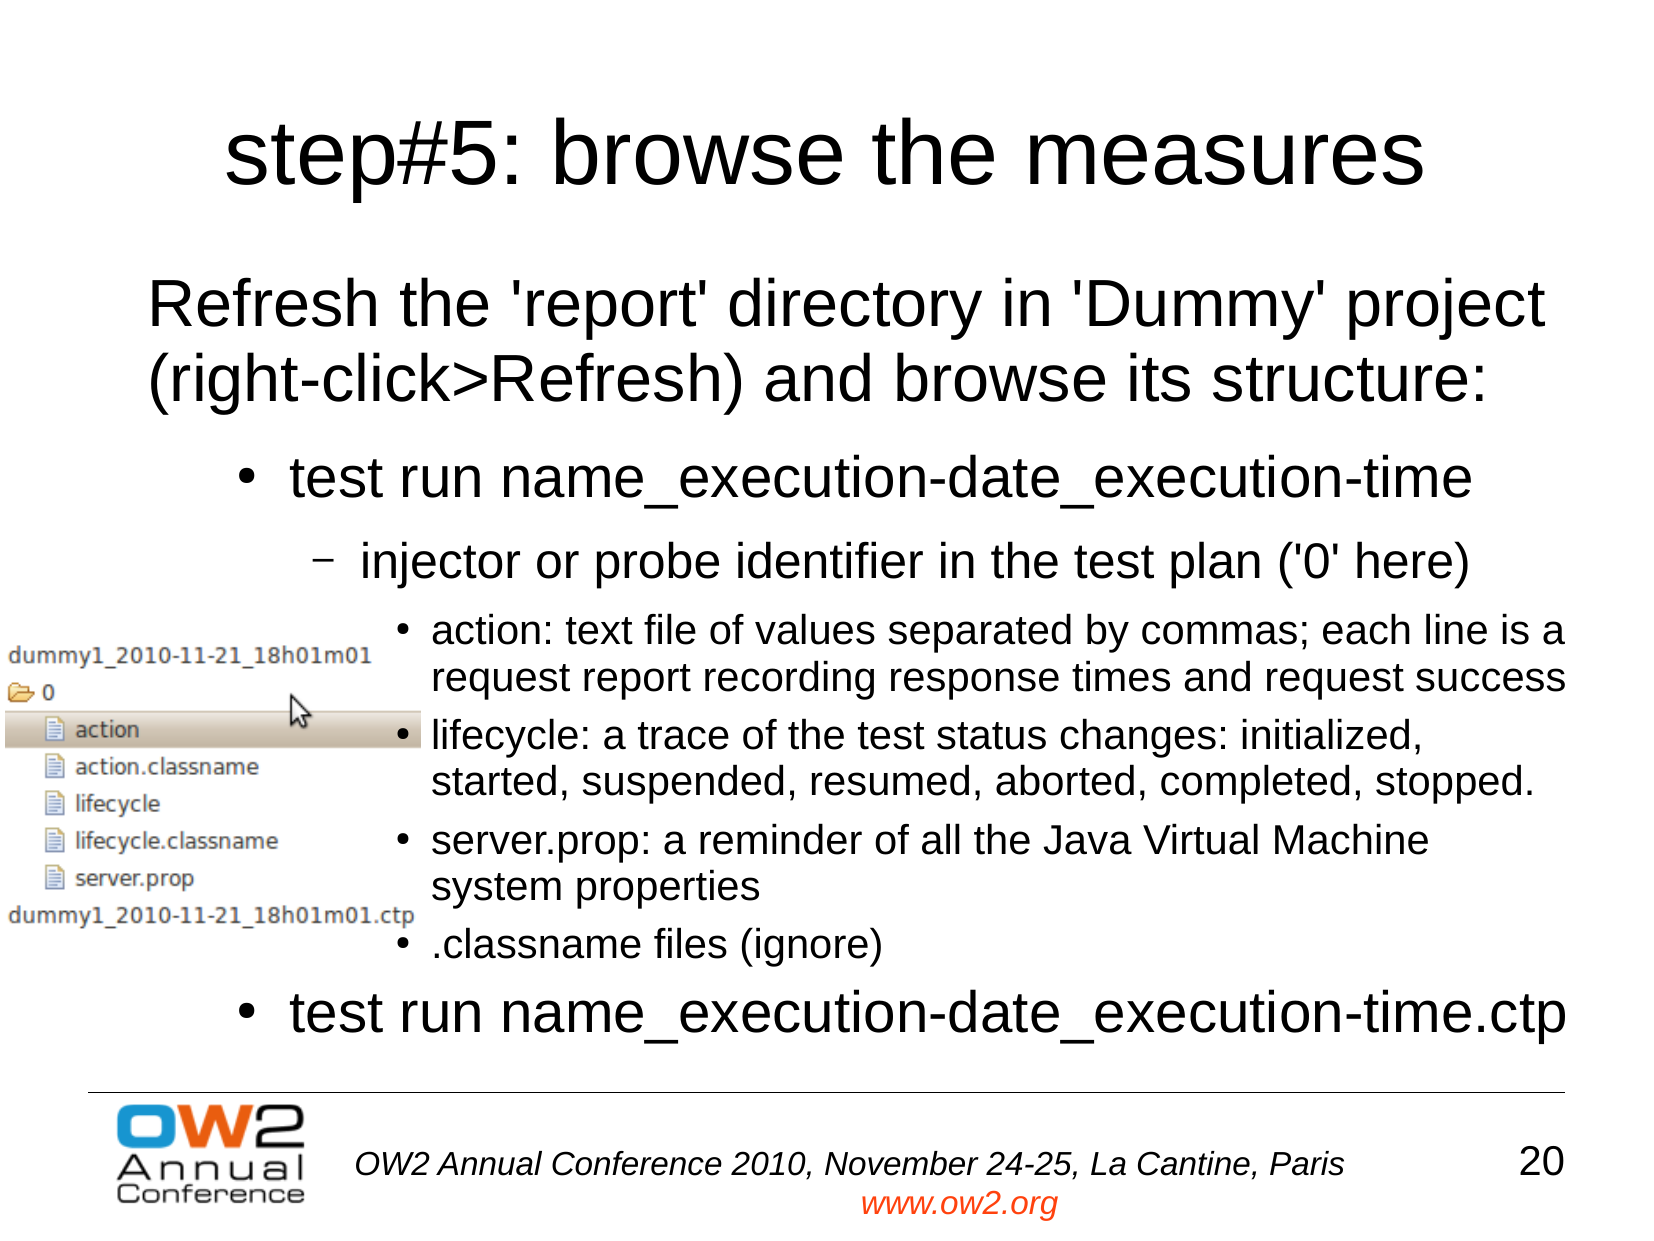

# step#5: browse the measures
Refresh the 'report' directory in 'Dummy' project (right-click>Refresh) and browse its structure:
test run name_execution-date_execution-time
injector or probe identifier in the test plan ('0' here)
action: text file of values separated by commas; each line is a request report recording response times and request success
lifecycle: a trace of the test status changes: initialized, started, suspended, resumed, aborted, completed, stopped.
server.prop: a reminder of all the Java Virtual Machine system properties
.classname files (ignore)
test run name_execution-date_execution-time.ctp